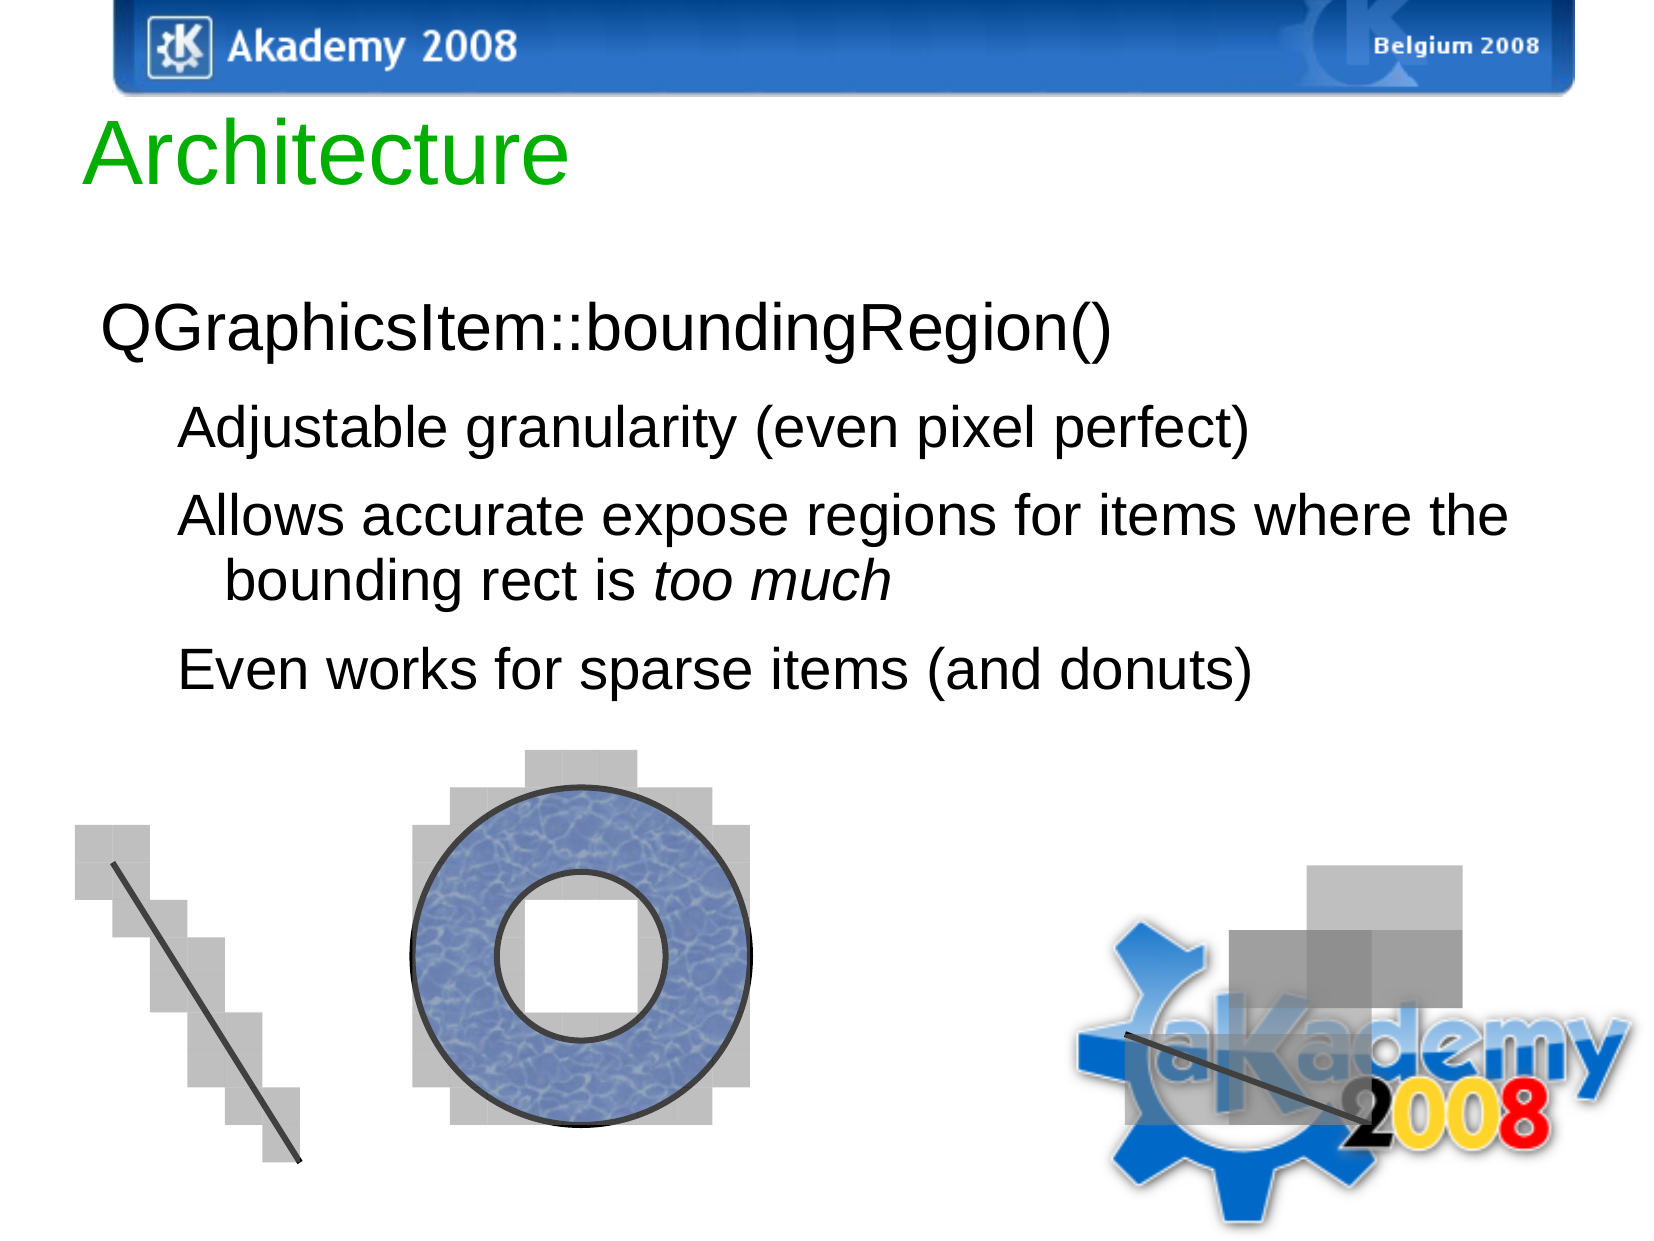

# Architecture
QGraphicsItem::boundingRegion()
Adjustable granularity (even pixel perfect)
Allows accurate expose regions for items where the bounding rect is too much
Even works for sparse items (and donuts)